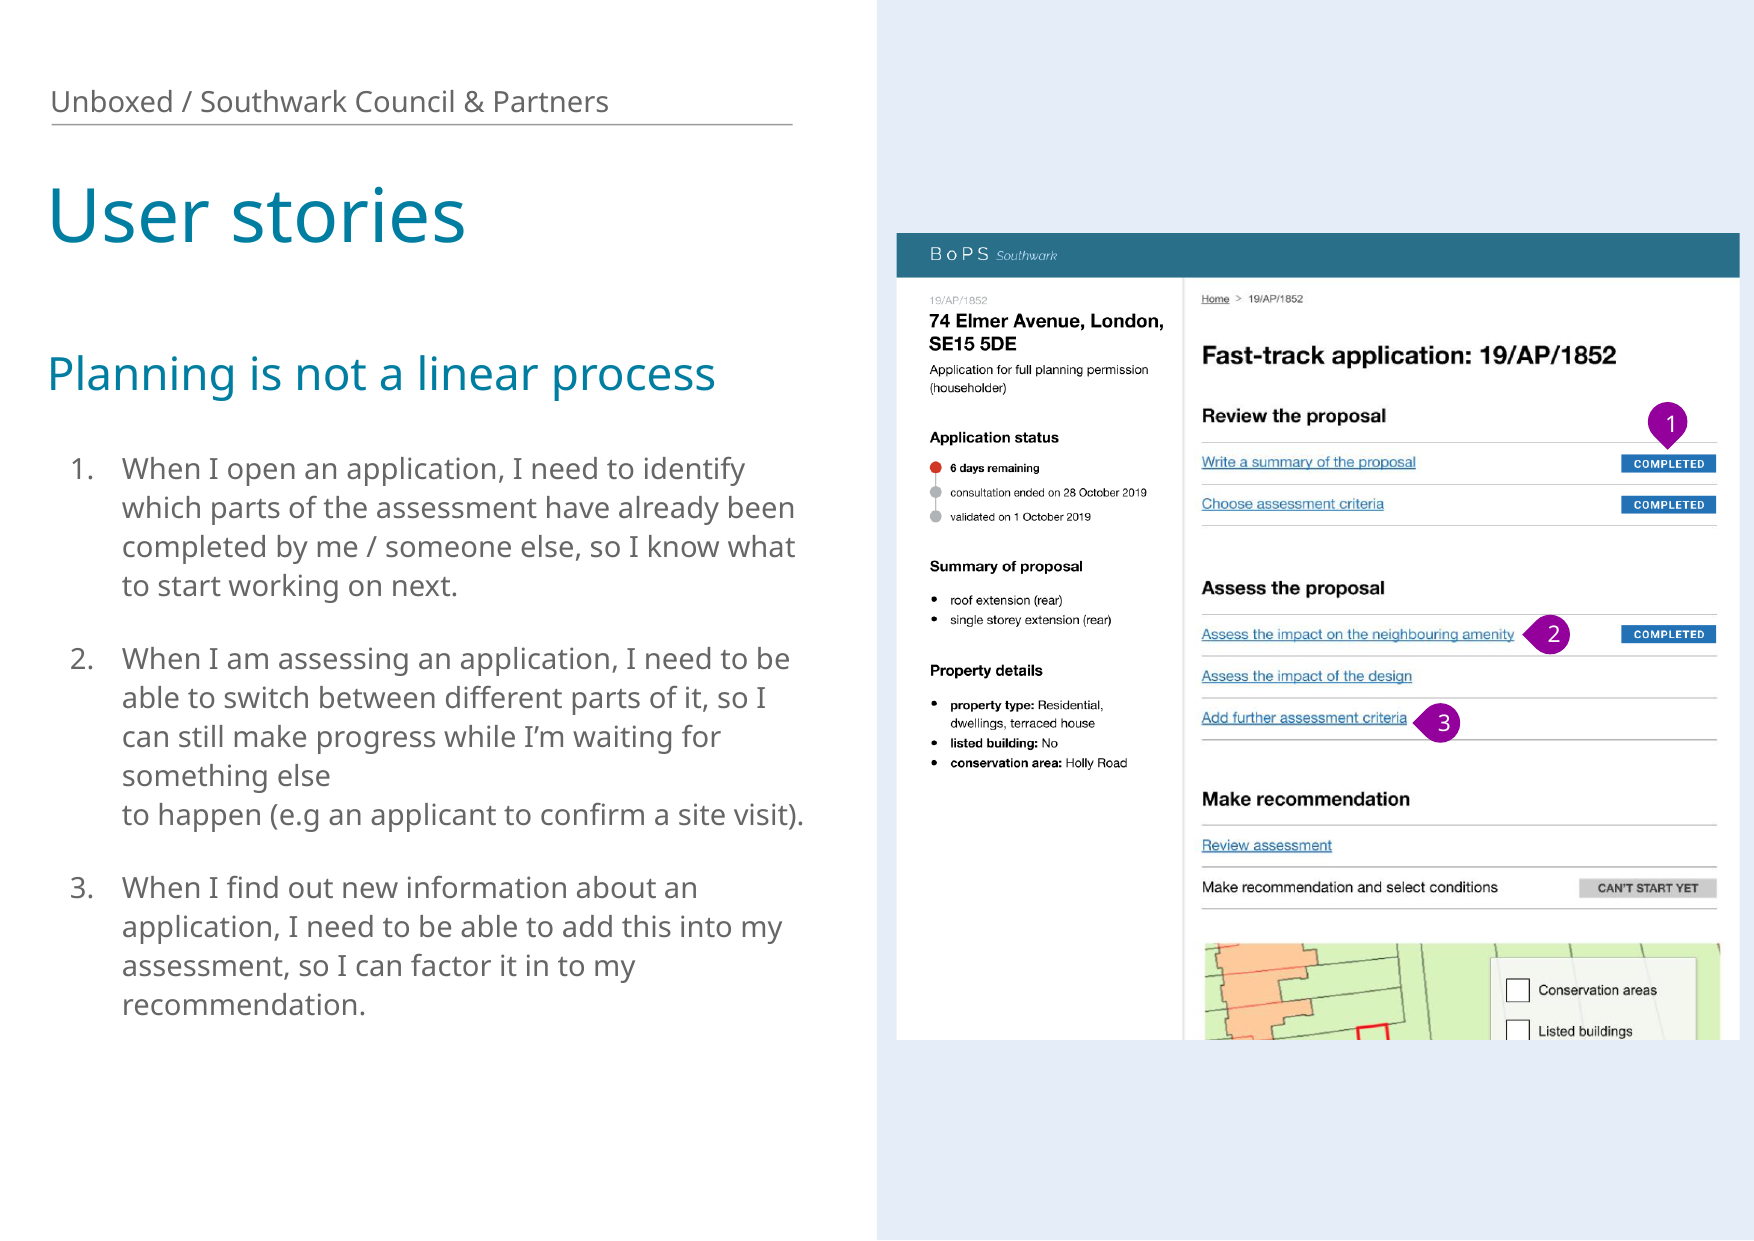

Unboxed / Southwark Council & Partners
User stories
Planning is not a linear process
When I open an application, I need to identify which parts of the assessment have already been completed by me / someone else, so I know what to start working on next.
When I am assessing an application, I need to be able to switch between different parts of it, so I can still make progress while I’m waiting for something else
to happen (e.g an applicant to confirm a site visit).
When I find out new information about an application, I need to be able to add this into my assessment, so I can factor it in to my recommendation.
1
2
3